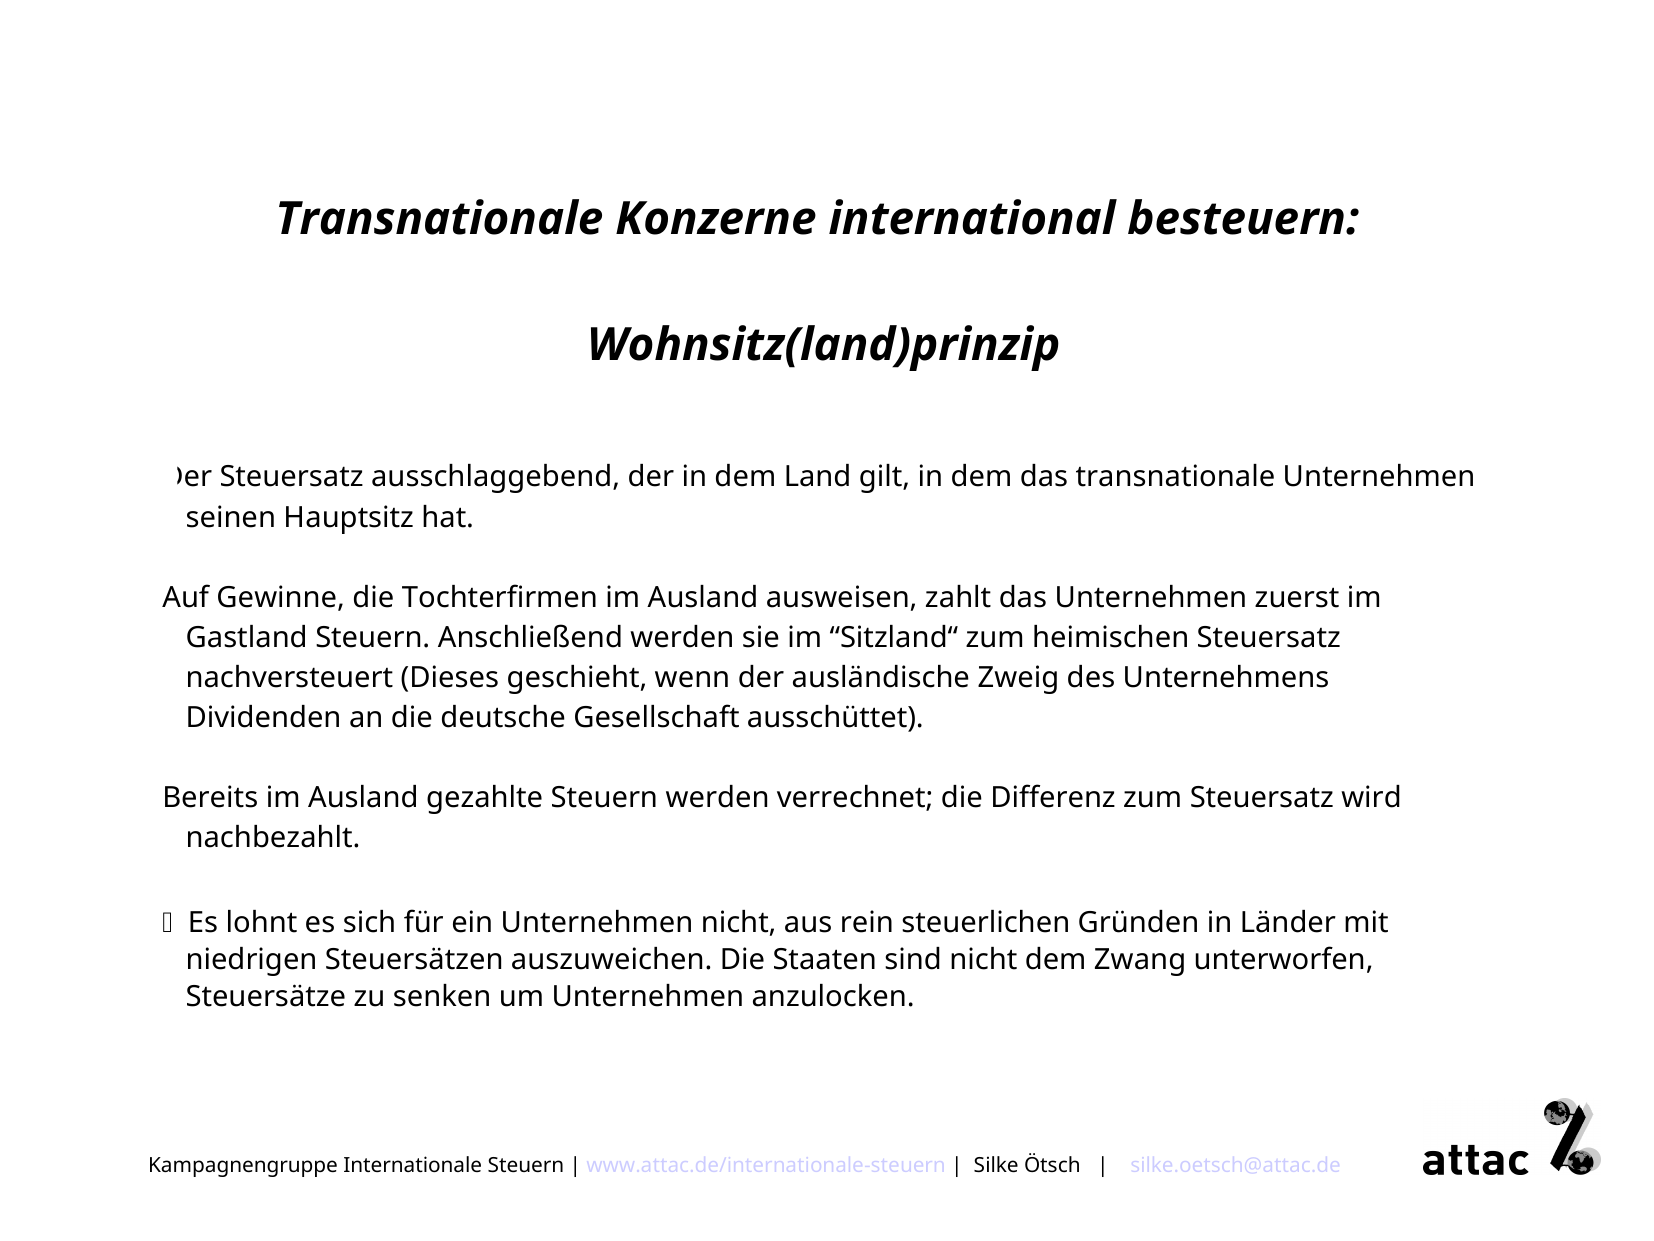

Transnationale Konzerne international besteuern:
Wohnsitz(land)prinzip
Der Steuersatz ausschlaggebend, der in dem Land gilt, in dem das transnationale Unternehmen seinen Hauptsitz hat.
Auf Gewinne, die Tochterfirmen im Ausland ausweisen, zahlt das Unternehmen zuerst im Gastland Steuern. Anschließend werden sie im “Sitzland“ zum heimischen Steuersatz nachversteuert (Dieses geschieht, wenn der ausländische Zweig des Unternehmens Dividenden an die deutsche Gesellschaft ausschüttet).
Bereits im Ausland gezahlte Steuern werden verrechnet; die Differenz zum Steuersatz wird nachbezahlt.
Es lohnt es sich für ein Unternehmen nicht, aus rein steuerlichen Gründen in Länder mit niedrigen Steuersätzen auszuweichen. Die Staaten sind nicht dem Zwang unterworfen, Steuersätze zu senken um Unternehmen anzulocken.
Kampagnengruppe Internationale Steuern | www.attac.de/internationale-steuern | Silke Ötsch | silke.oetsch@attac.de